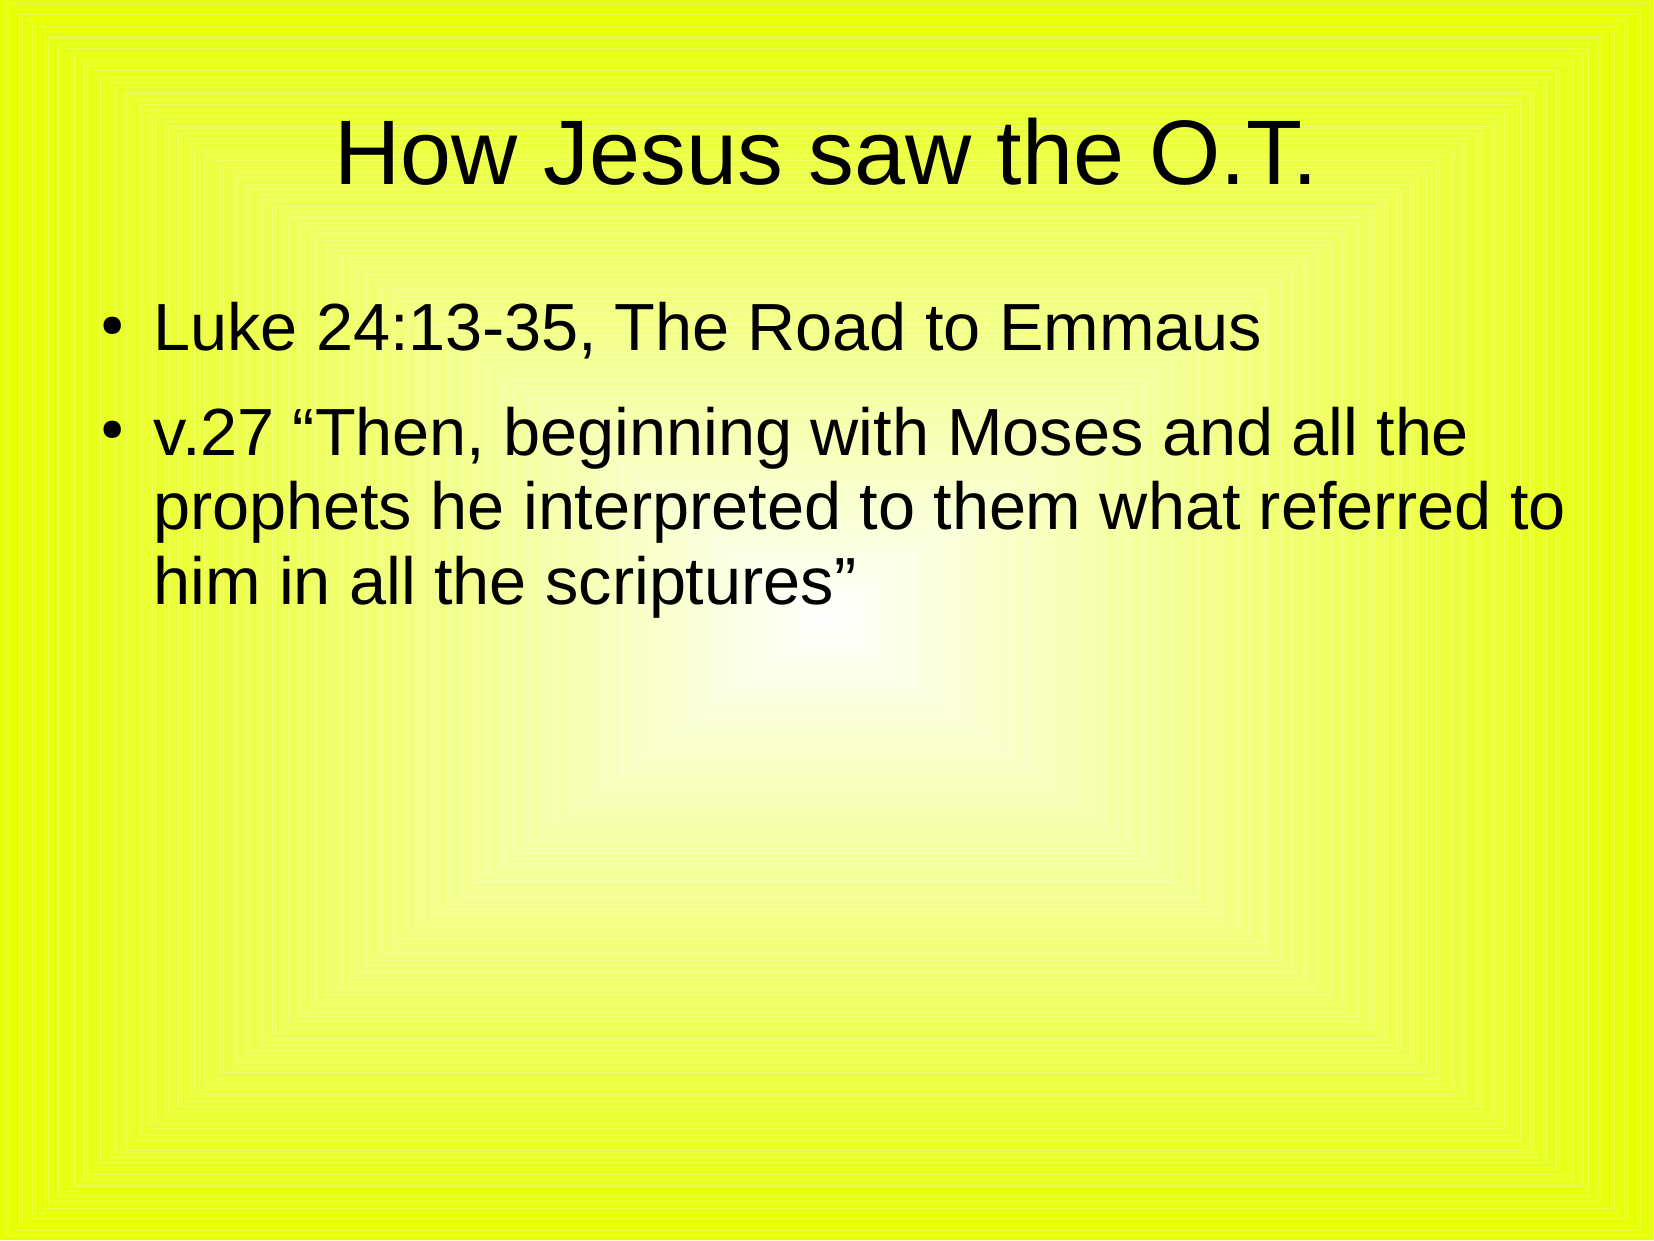

# How Jesus saw the O.T.
Luke 24:13-35, The Road to Emmaus
v.27 “Then, beginning with Moses and all the prophets he interpreted to them what referred to him in all the scriptures”